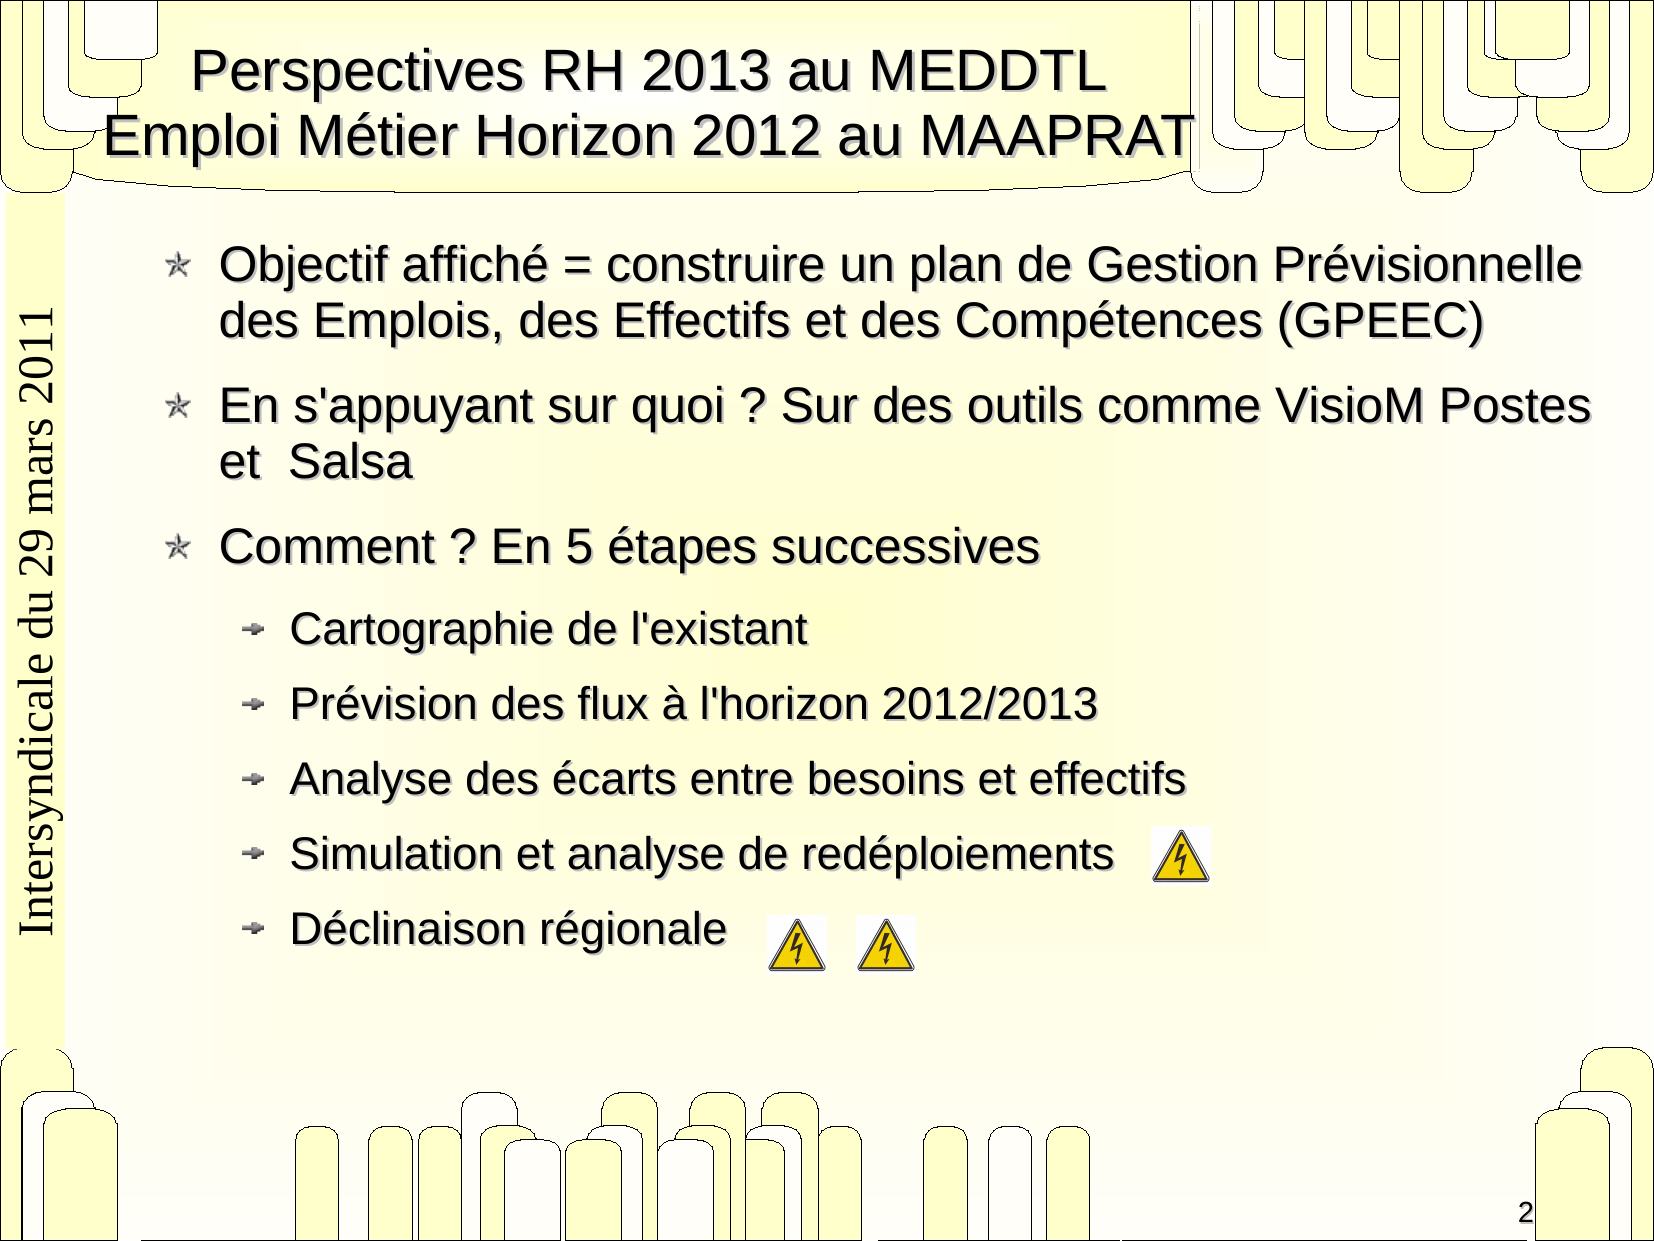

# Perspectives RH 2013 au MEDDTL Emploi Métier Horizon 2012 au MAAPRAT
Objectif affiché = construire un plan de Gestion Prévisionnelle des Emplois, des Effectifs et des Compétences (GPEEC)
En s'appuyant sur quoi ? Sur des outils comme VisioM Postes et Salsa
Comment ? En 5 étapes successives
Cartographie de l'existant
Prévision des flux à l'horizon 2012/2013
Analyse des écarts entre besoins et effectifs
Simulation et analyse de redéploiements
Déclinaison régionale